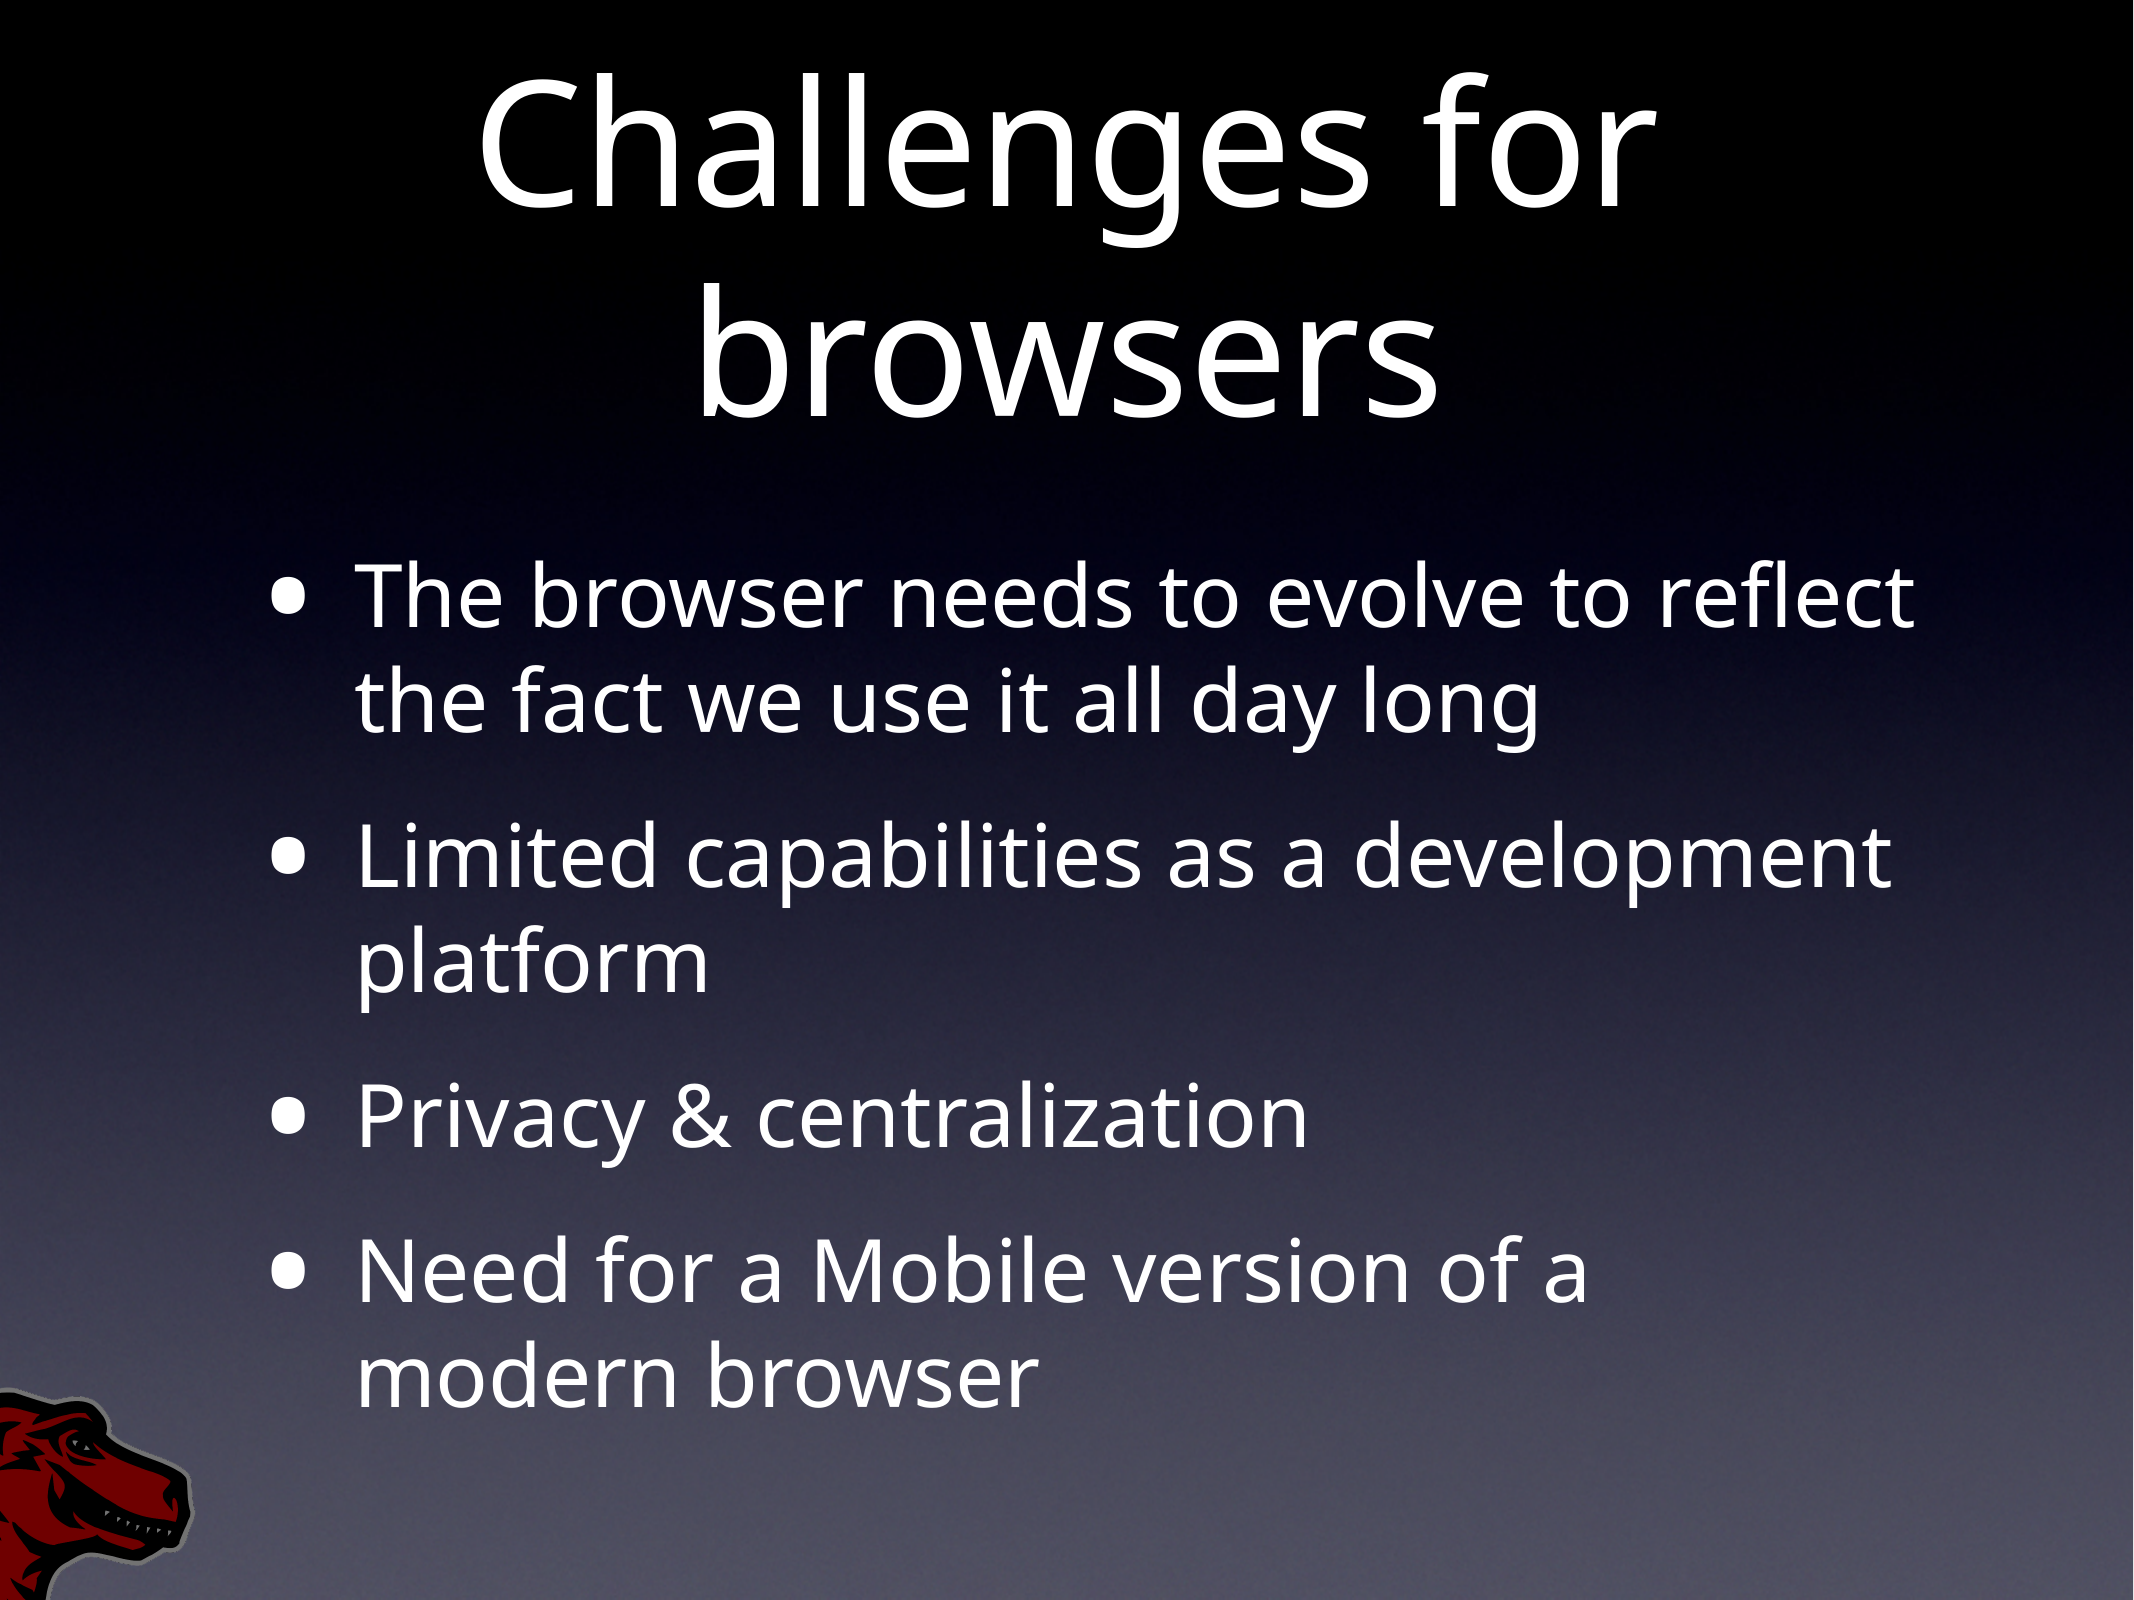

# Challenges for browsers
The browser needs to evolve to reflect the fact we use it all day long
Limited capabilities as a development platform
Privacy & centralization
Need for a Mobile version of a modern browser